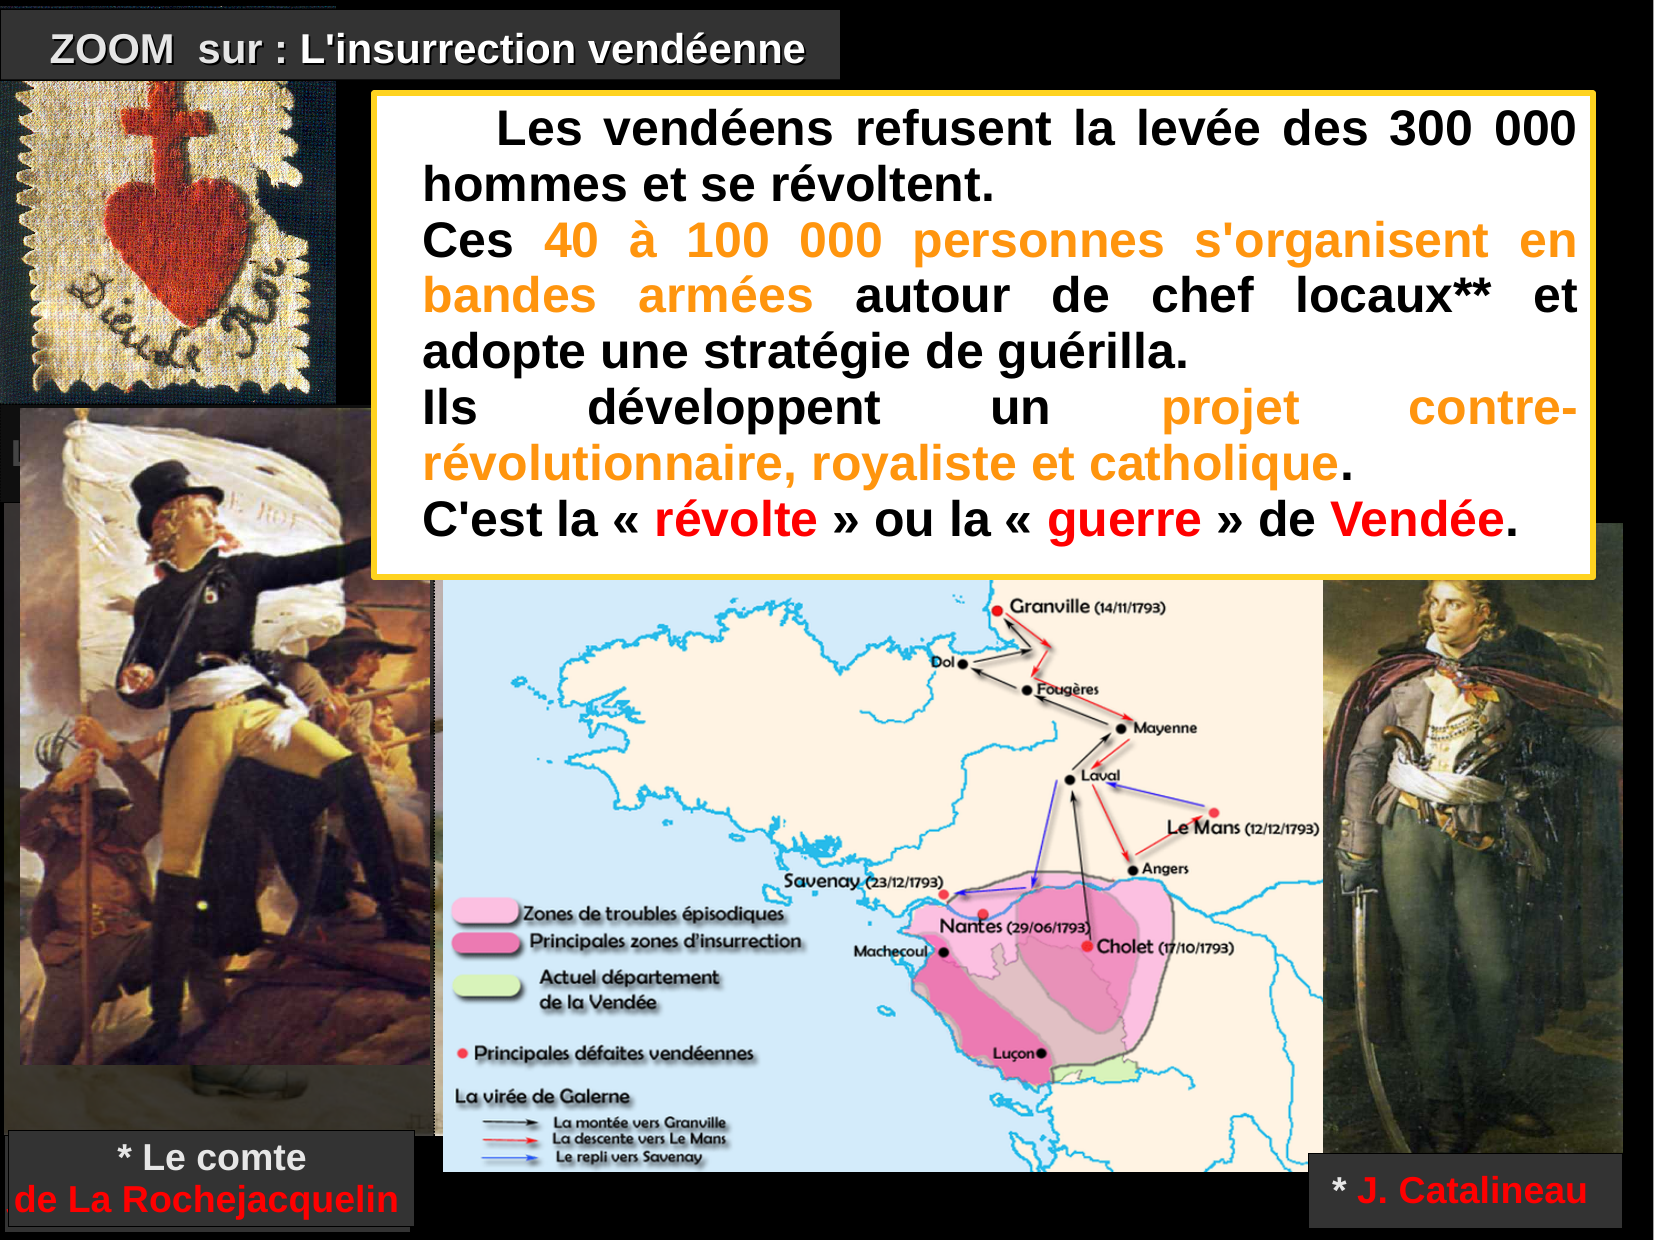

ZOOM sur : L'insurrection vendéenne
	Les vendéens refusent la levée des 300 000 hommes et se révoltent.
Ces 40 à 100 000 personnes s'organisent en bandes armées autour de chef locaux** et adopte une stratégie de guérilla.
Ils développent un projet contre- révolutionnaire, royaliste et catholique.
C'est la « révolte » ou la « guerre » de Vendée.
 Le symbole vendéen
 * Le comte
de La Rochejacquelin
Le Vendéen
Julien Le Blant (1851-1936)
 * J. Catalineau